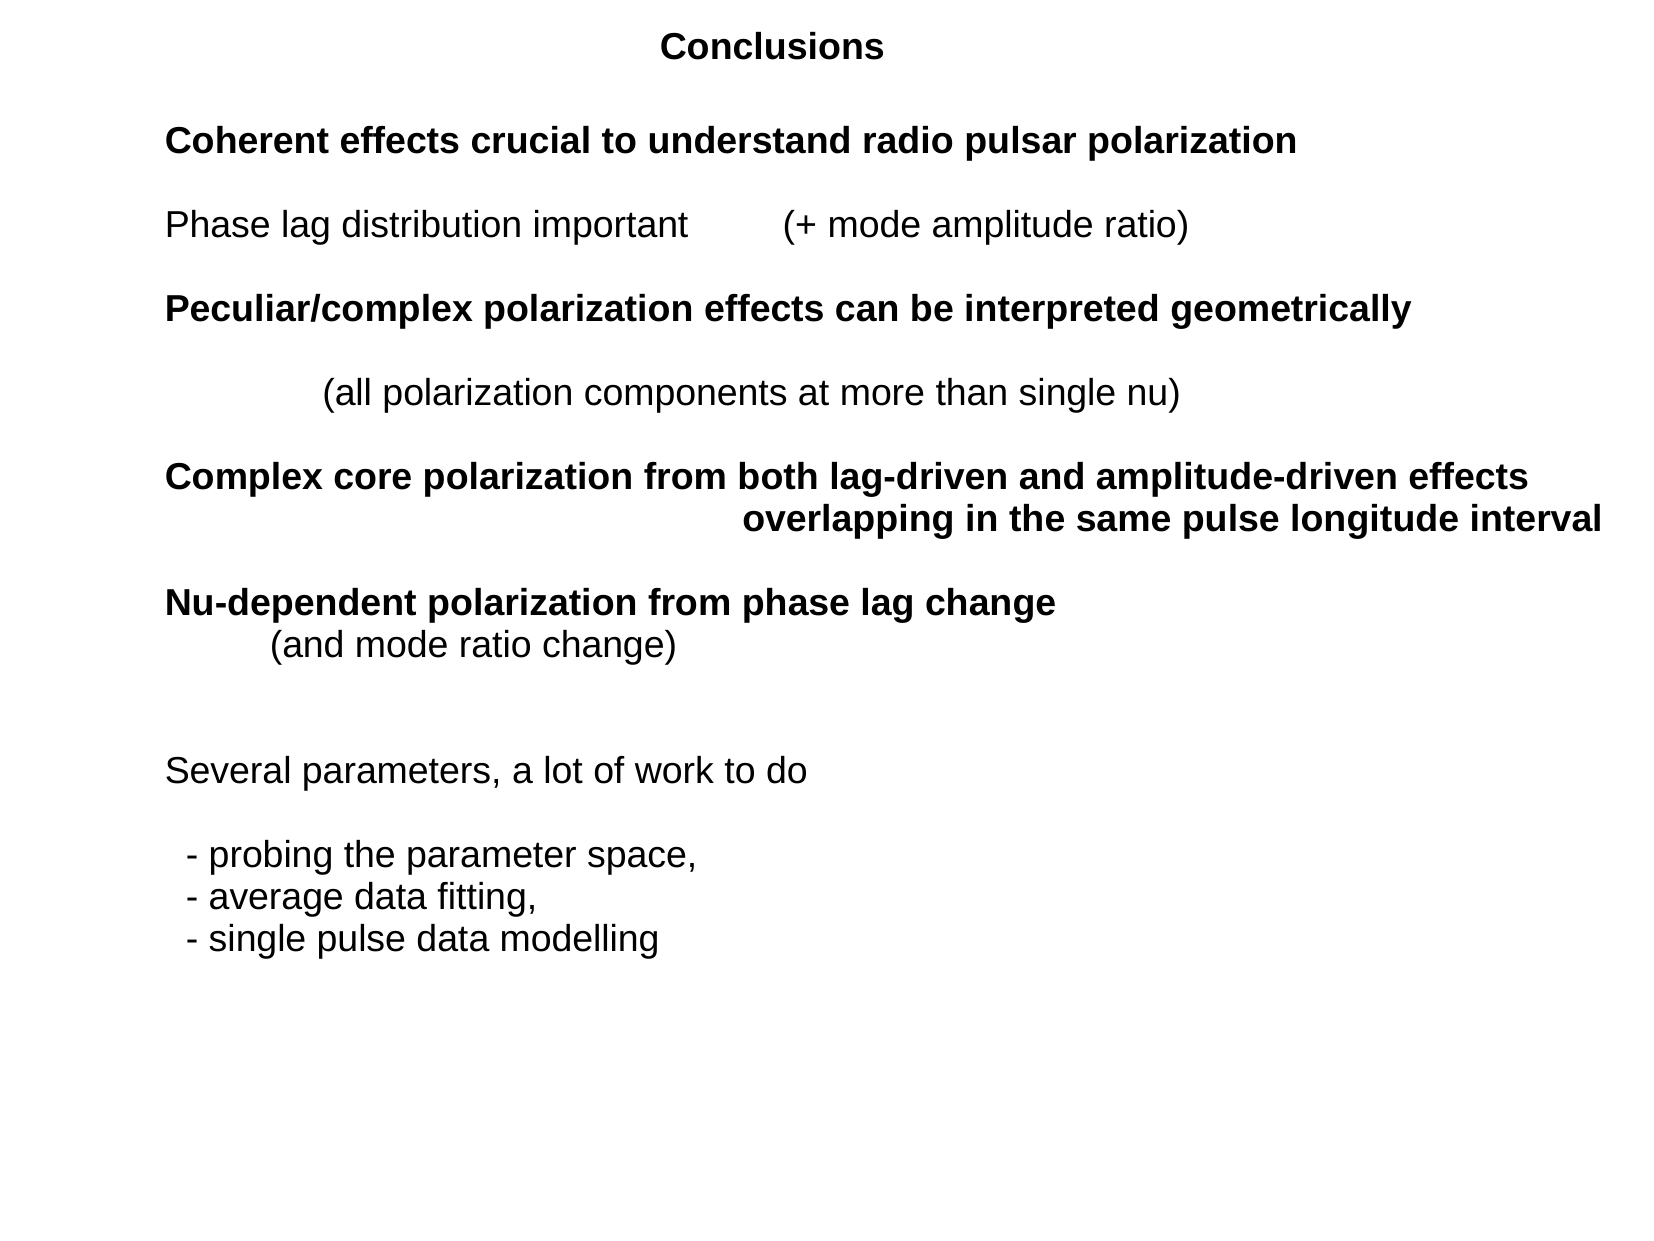

Conclusions
Coherent effects crucial to understand radio pulsar polarization
Phase lag distribution important (+ mode amplitude ratio)
Peculiar/complex polarization effects can be interpreted geometrically
 (all polarization components at more than single nu)
Complex core polarization from both lag-driven and amplitude-driven effects
 overlapping in the same pulse longitude interval
Nu-dependent polarization from phase lag change
 (and mode ratio change)
Several parameters, a lot of work to do
 - probing the parameter space,
 - average data fitting,
 - single pulse data modelling